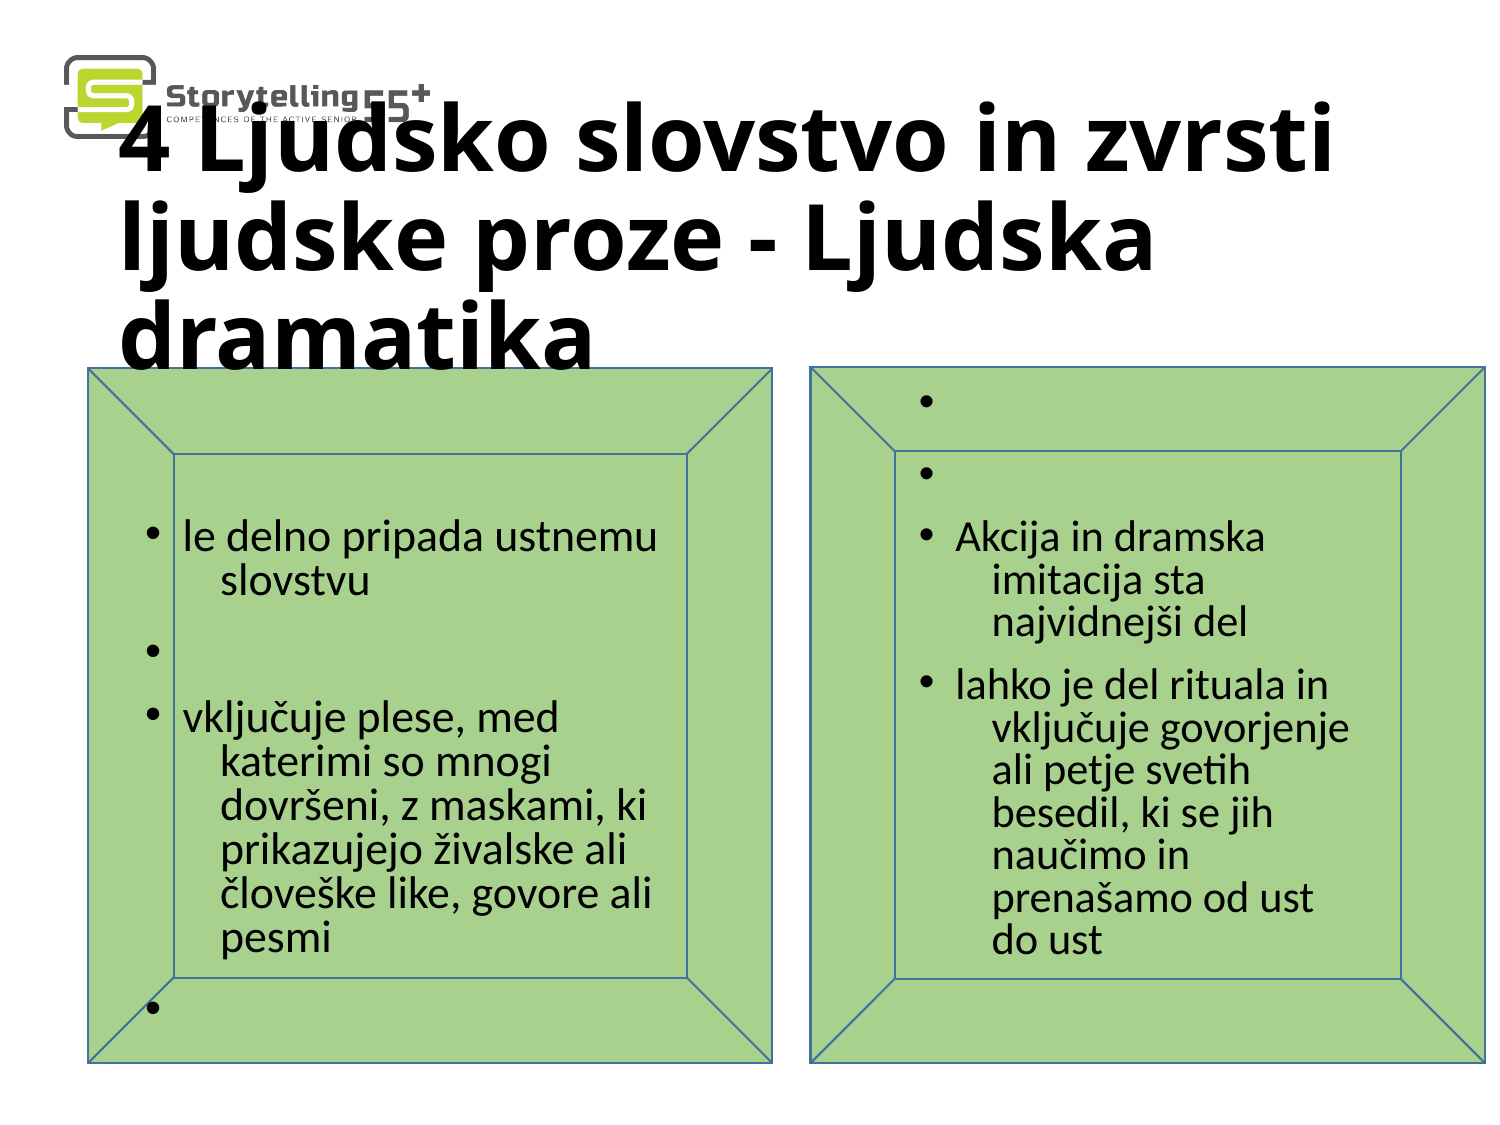

# 4 Ljudsko slovstvo in zvrsti ljudske proze - Ljudska dramatika
Akcija in dramska imitacija sta najvidnejši del
lahko je del rituala in vključuje govorjenje ali petje svetih besedil, ki se jih naučimo in prenašamo od ust do ust
le delno pripada ustnemu slovstvu
vključuje plese, med katerimi so mnogi dovršeni, z maskami, ki prikazujejo živalske ali človeške like, govore ali pesmi